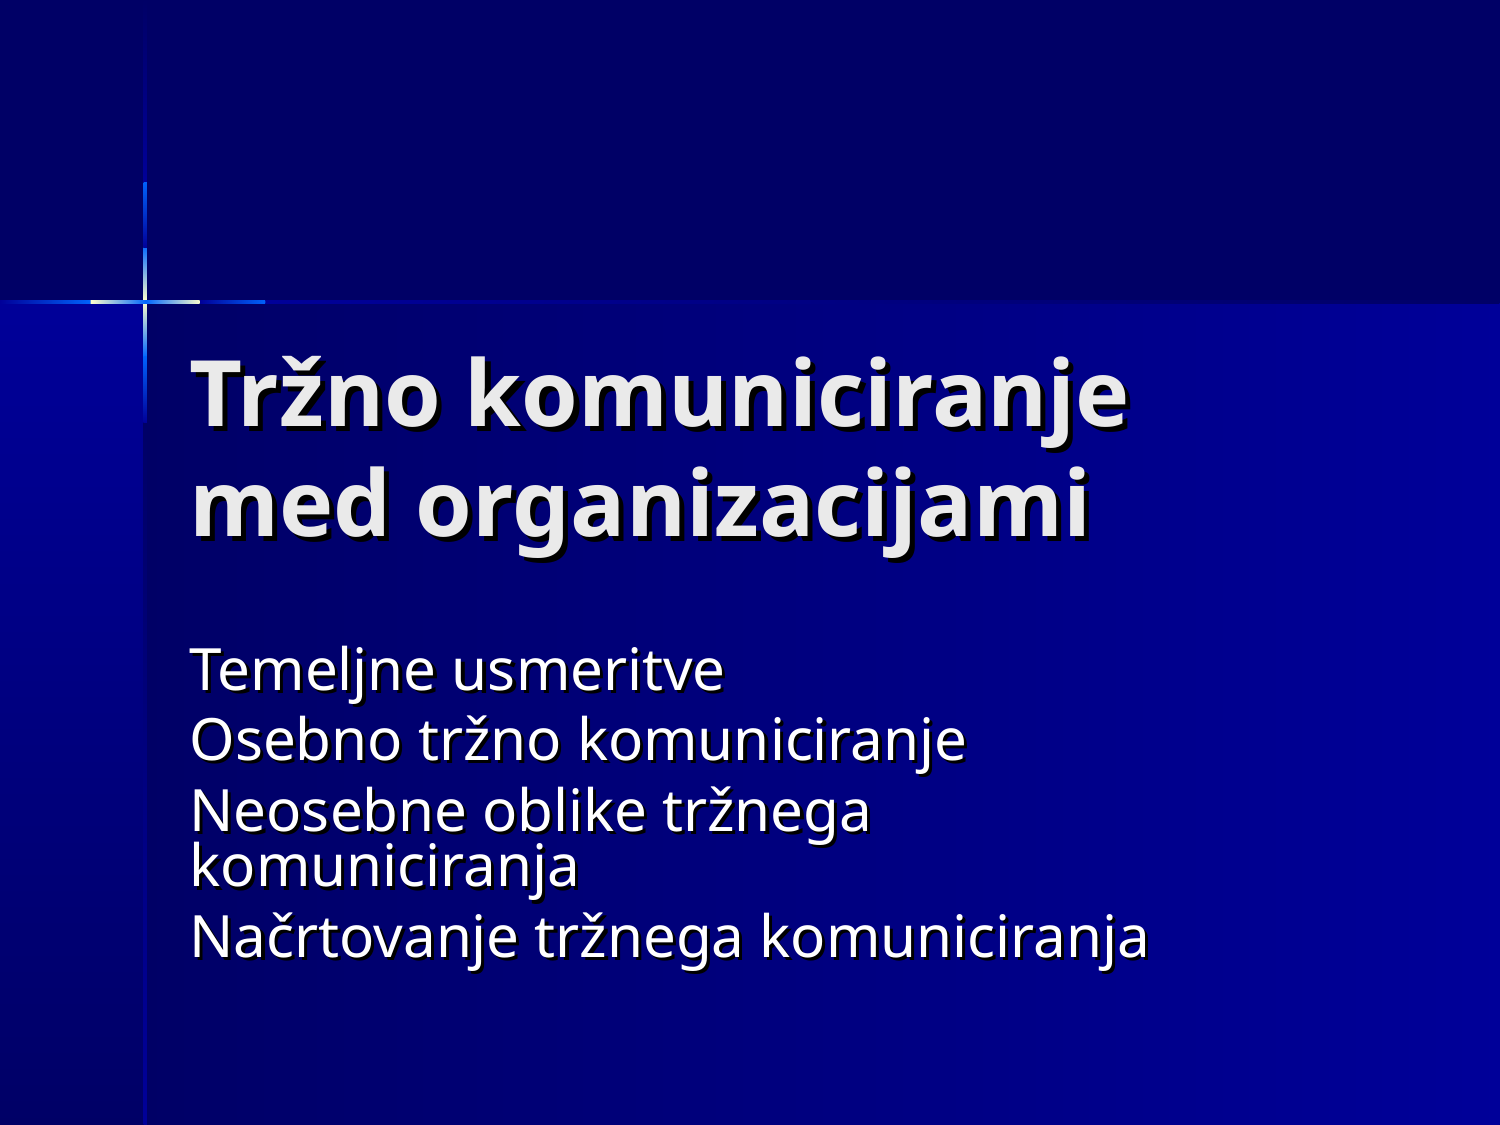

# Tržno komuniciranje med organizacijami
Temeljne usmeritve
Osebno tržno komuniciranje
Neosebne oblike tržnega komuniciranja
Načrtovanje tržnega komuniciranja